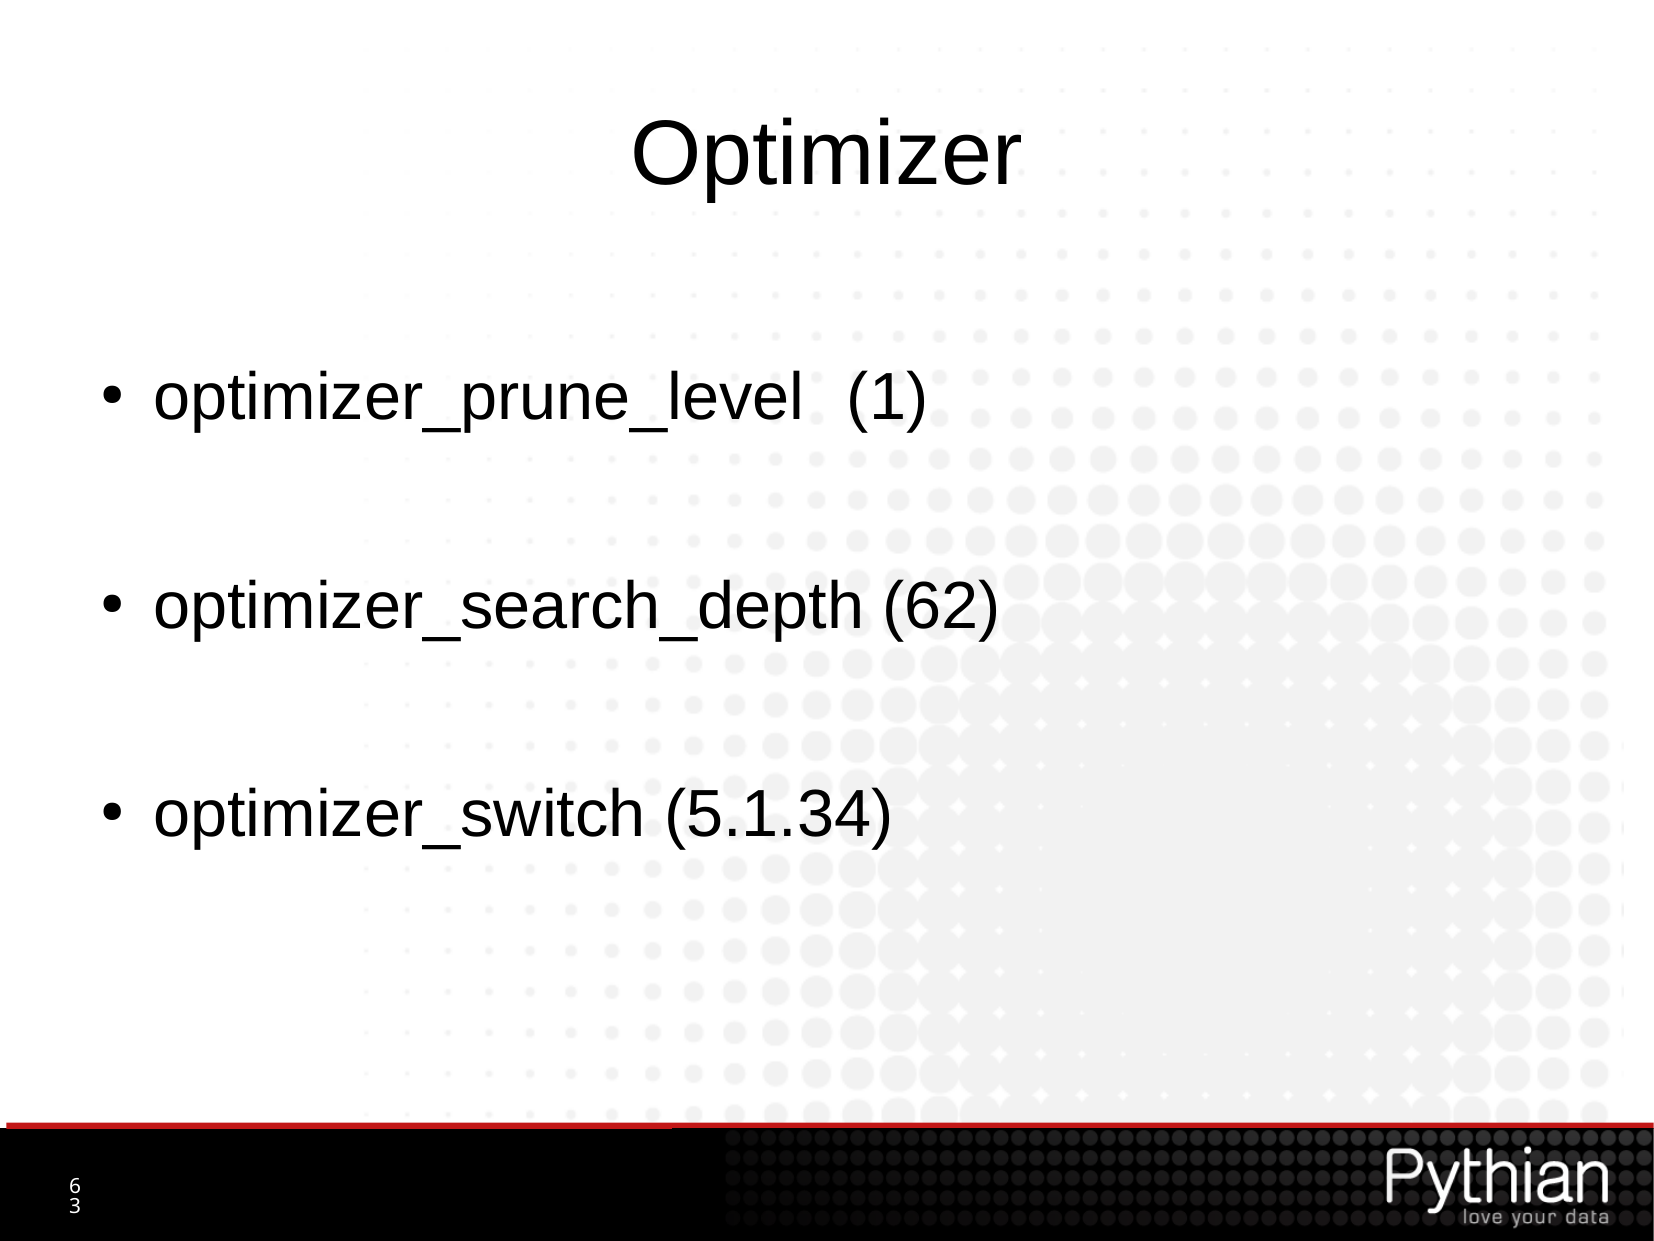

# Optimizer
optimizer_prune_level	 (1)
optimizer_search_depth (62)
optimizer_switch (5.1.34)